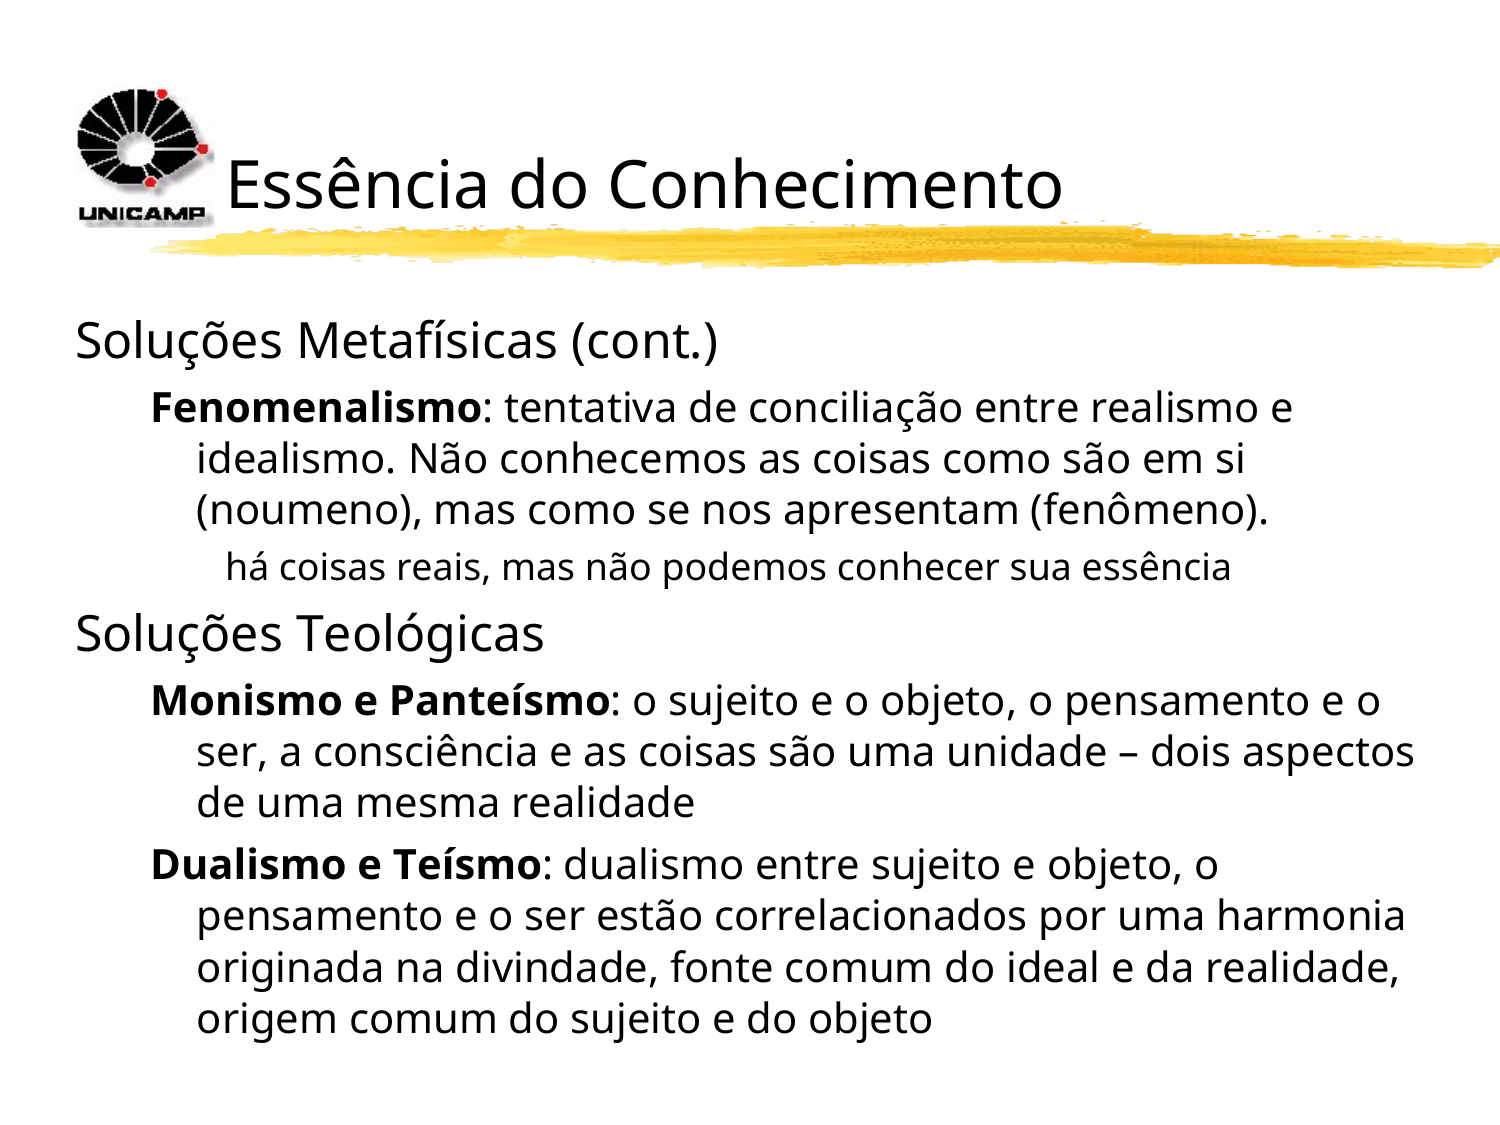

# Essência do Conhecimento
Soluções Metafísicas (cont.)
Fenomenalismo: tentativa de conciliação entre realismo e idealismo. Não conhecemos as coisas como são em si (noumeno), mas como se nos apresentam (fenômeno).
há coisas reais, mas não podemos conhecer sua essência
Soluções Teológicas
Monismo e Panteísmo: o sujeito e o objeto, o pensamento e o ser, a consciência e as coisas são uma unidade – dois aspectos de uma mesma realidade
Dualismo e Teísmo: dualismo entre sujeito e objeto, o pensamento e o ser estão correlacionados por uma harmonia originada na divindade, fonte comum do ideal e da realidade, origem comum do sujeito e do objeto